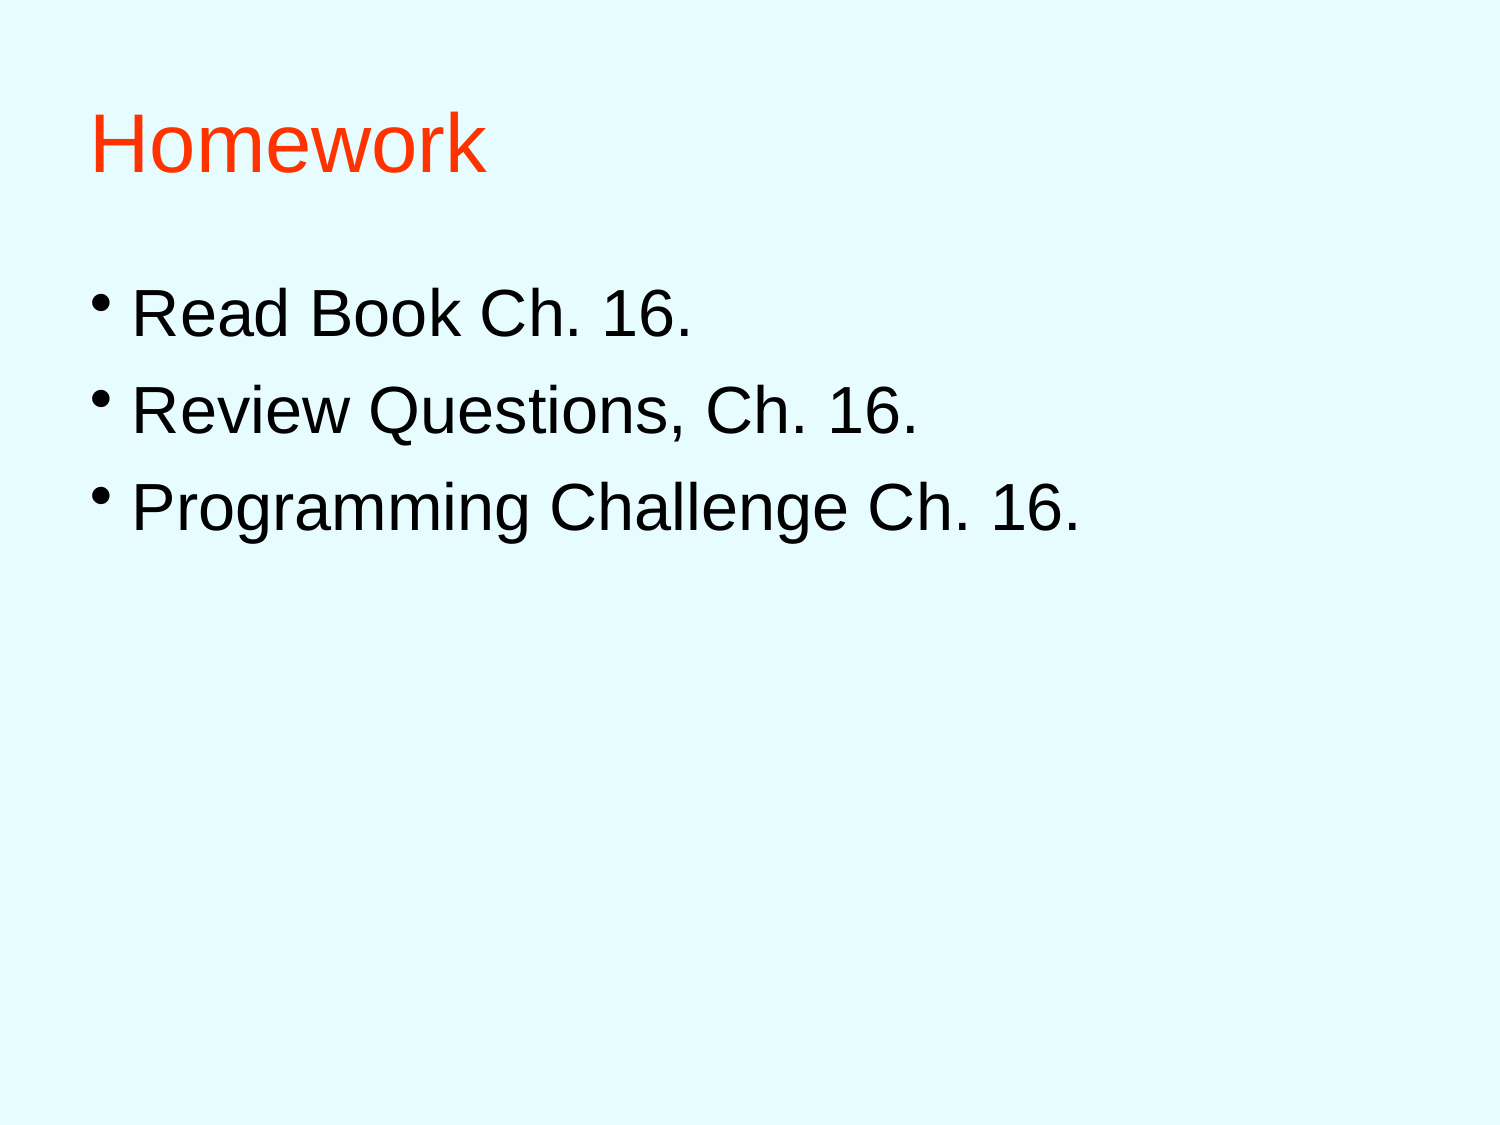

# Homework
 Read Book Ch. 16.
 Review Questions, Ch. 16.
 Programming Challenge Ch. 16.